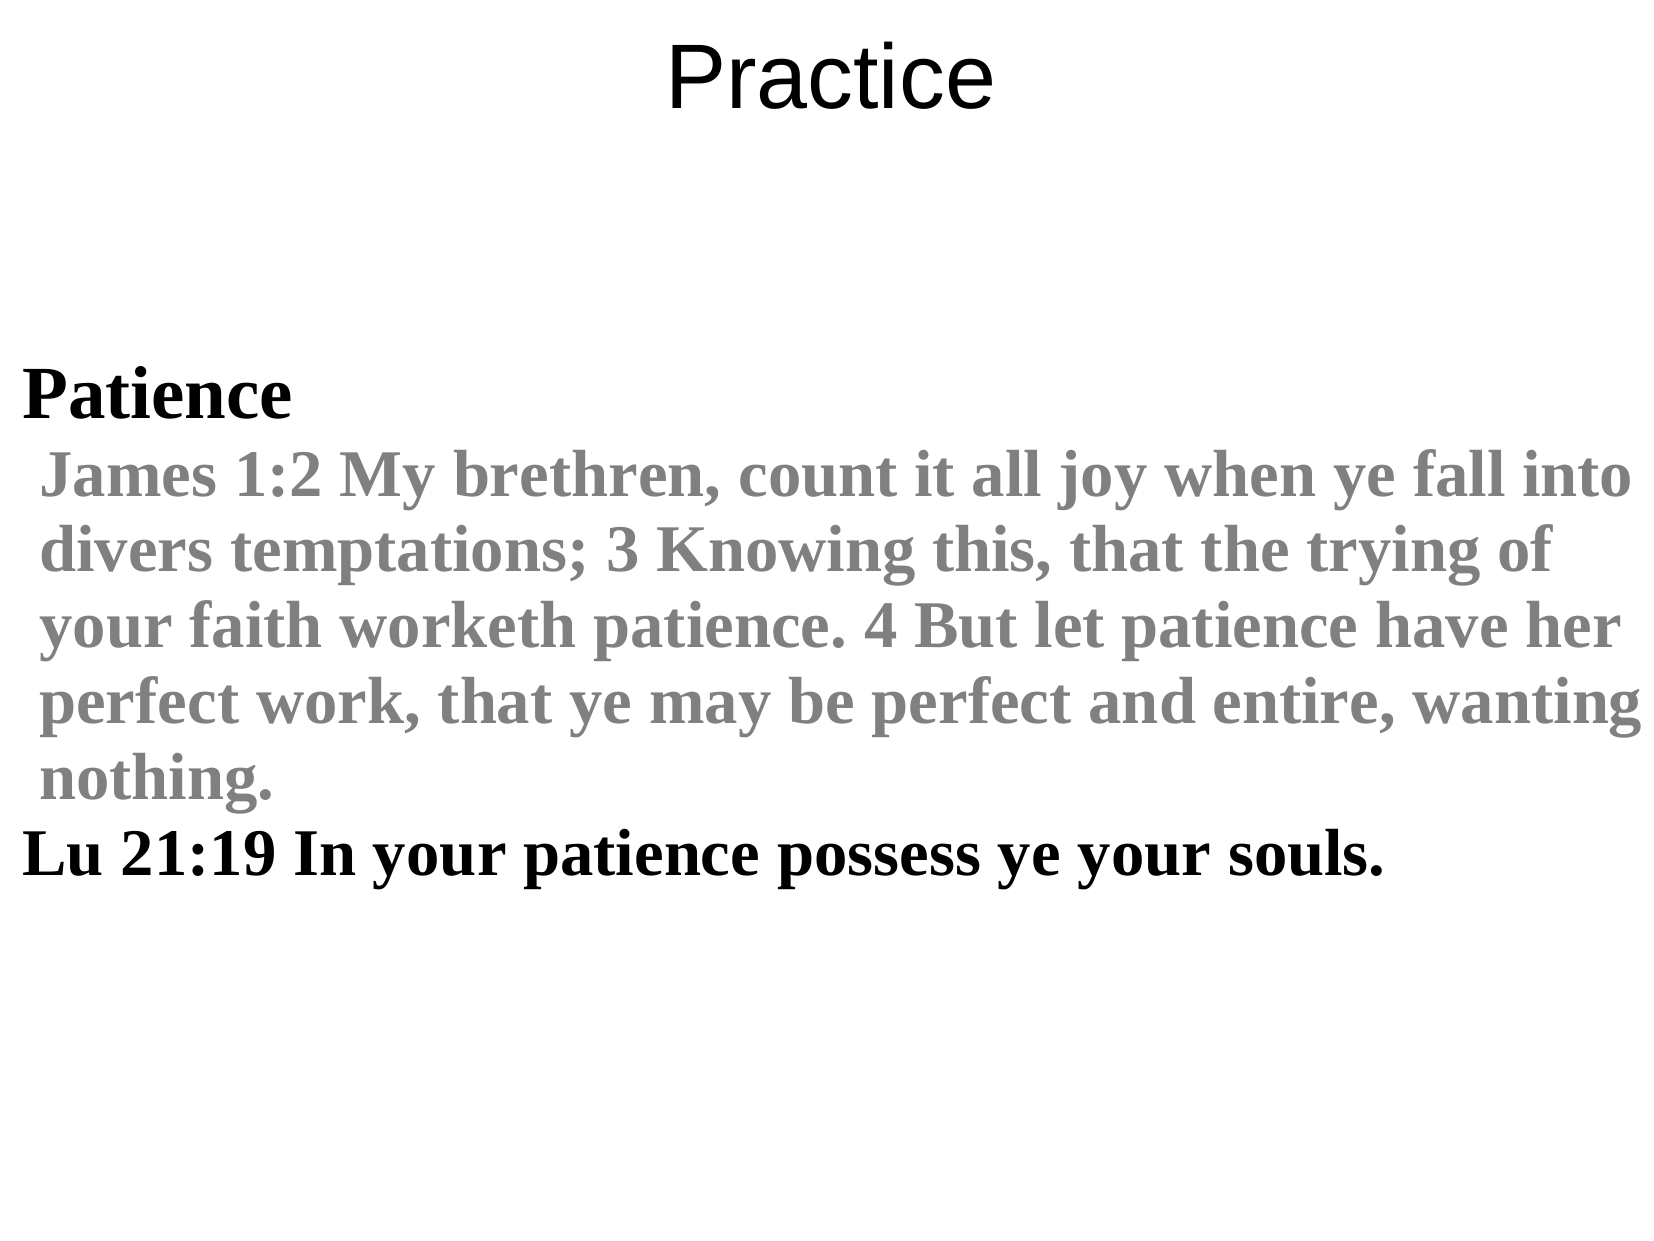

# Practice
Patience
 James 1:2 My brethren, count it all joy when ye fall into
 divers temptations; 3 Knowing this, that the trying of
 your faith worketh patience. 4 But let patience have her
 perfect work, that ye may be perfect and entire, wanting
 nothing.
Lu 21:19 In your patience possess ye your souls.